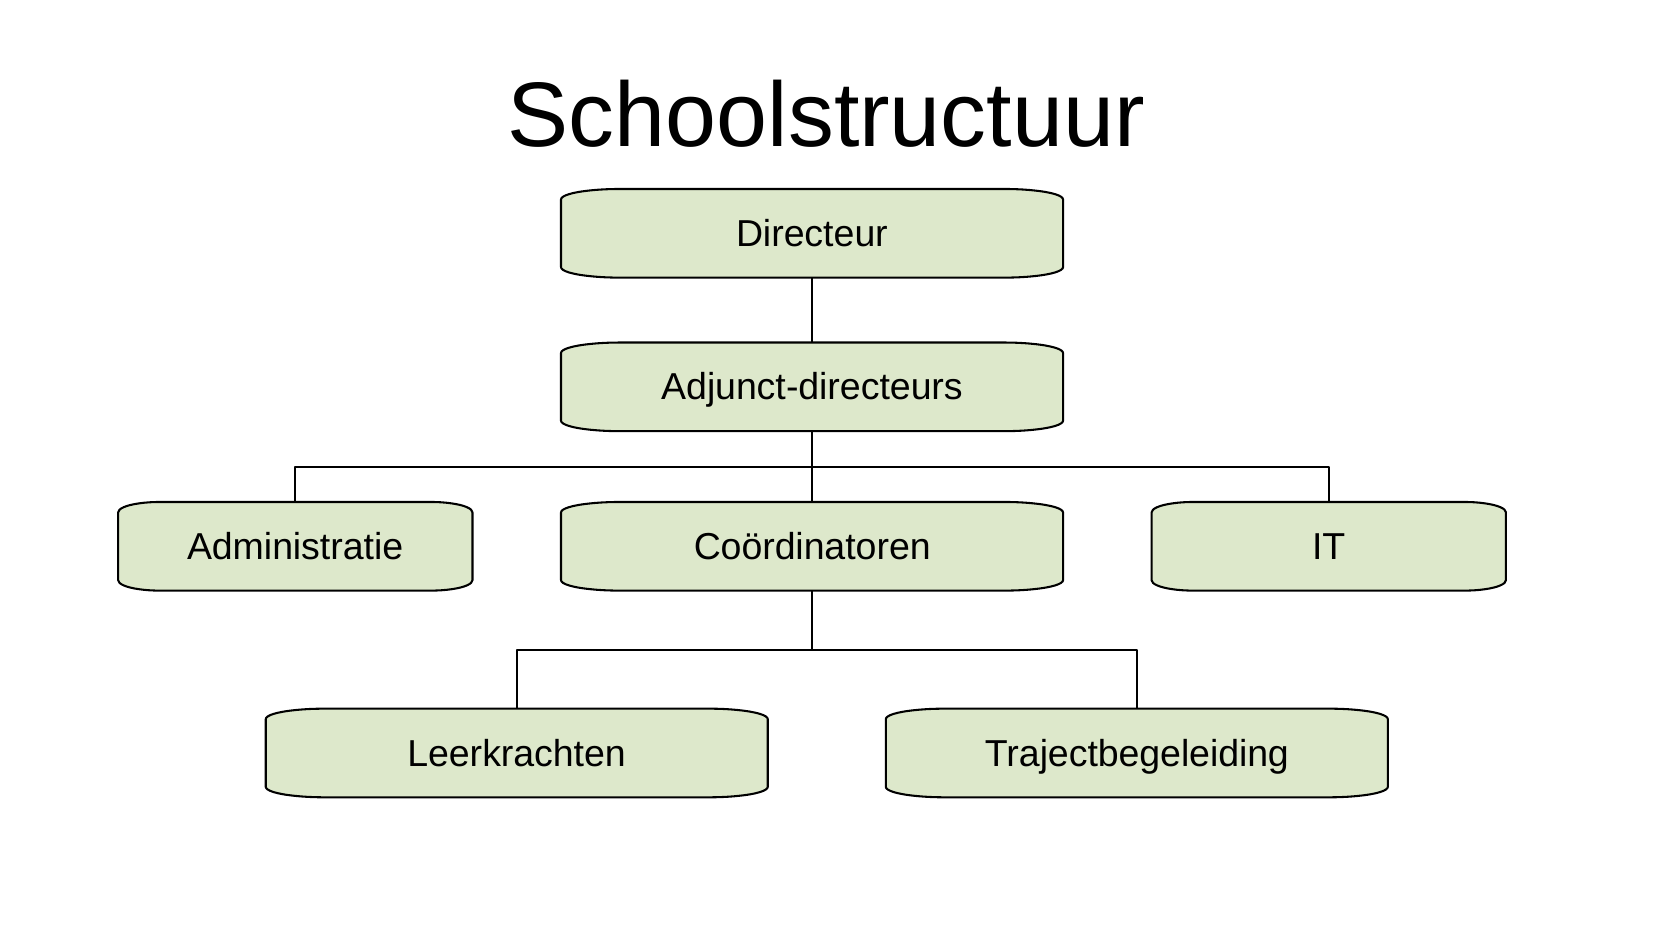

# Schoolstructuur
Directeur
Adjunct-directeurs
Administratie
Coördinatoren
IT
Leerkrachten
Trajectbegeleiding